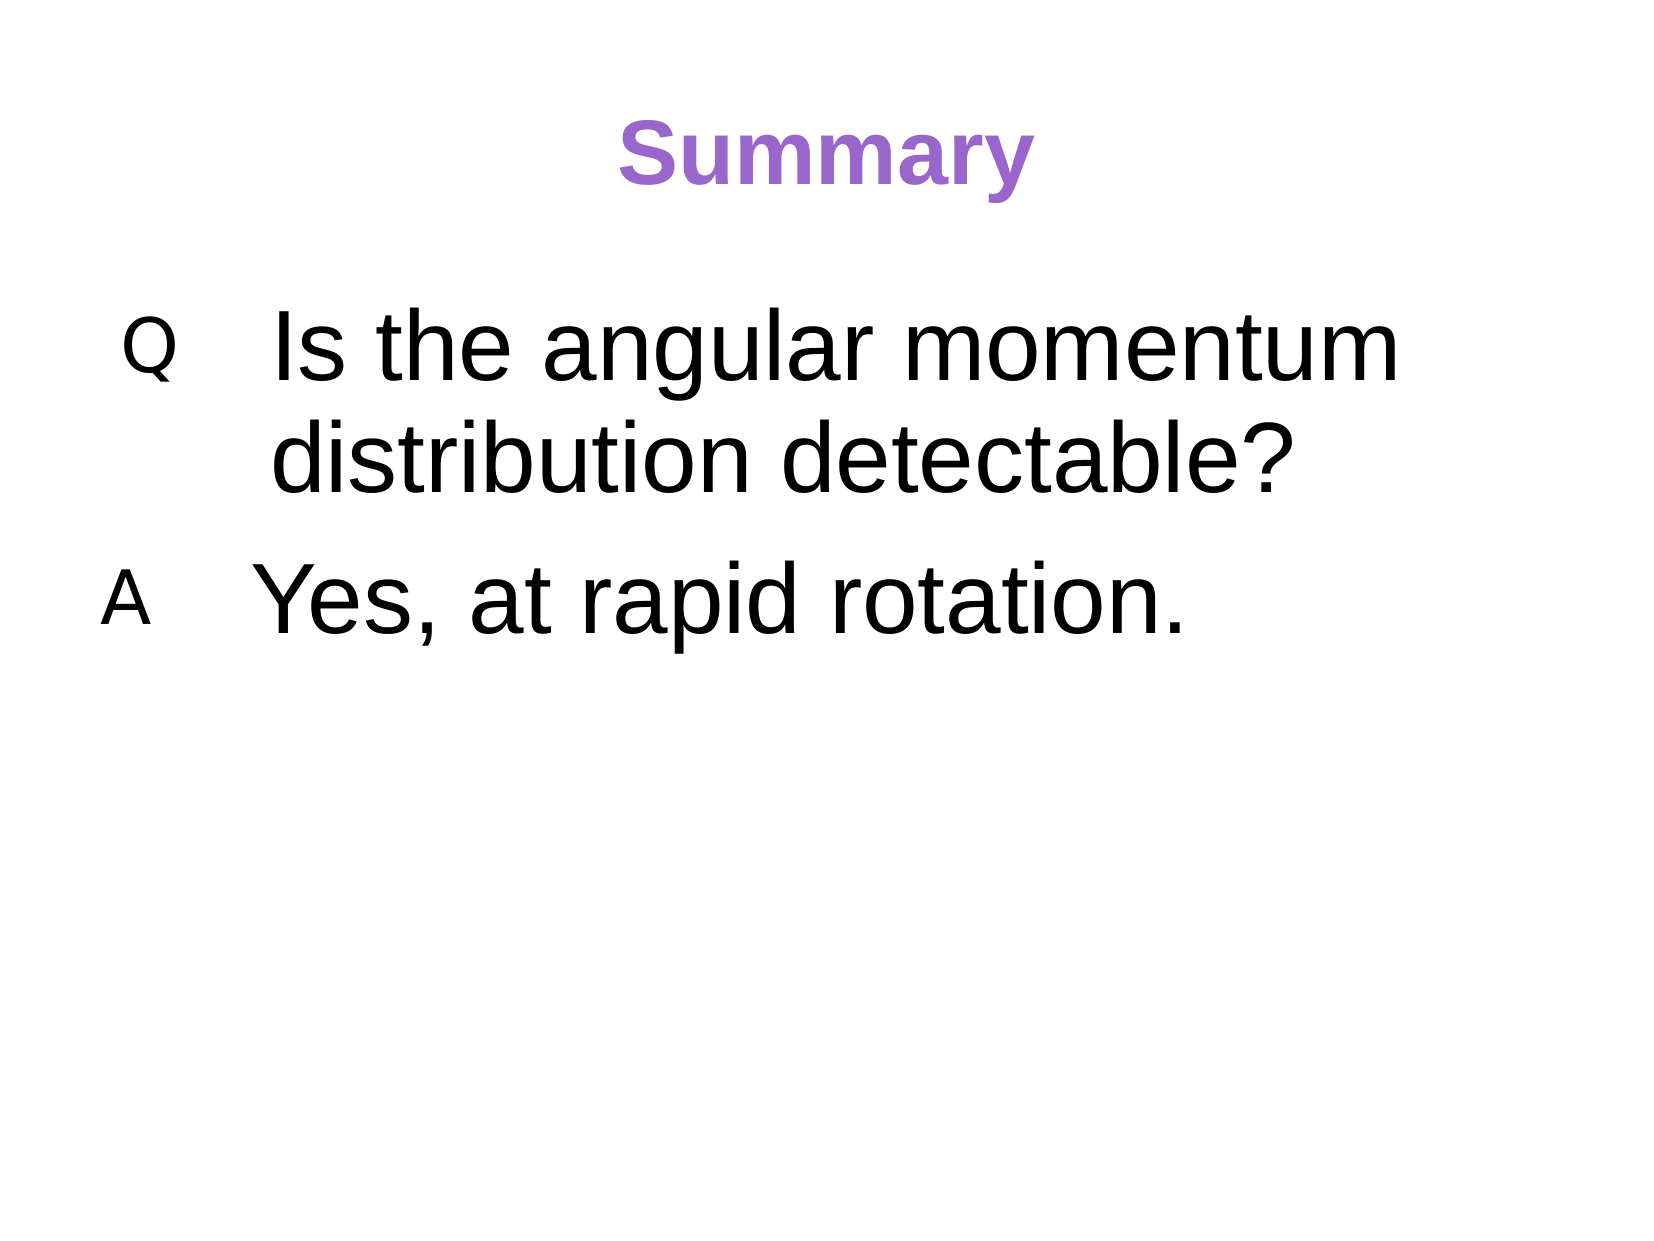

# Summary
Is the angular momentum distribution detectable?
Yes, at rapid rotation.